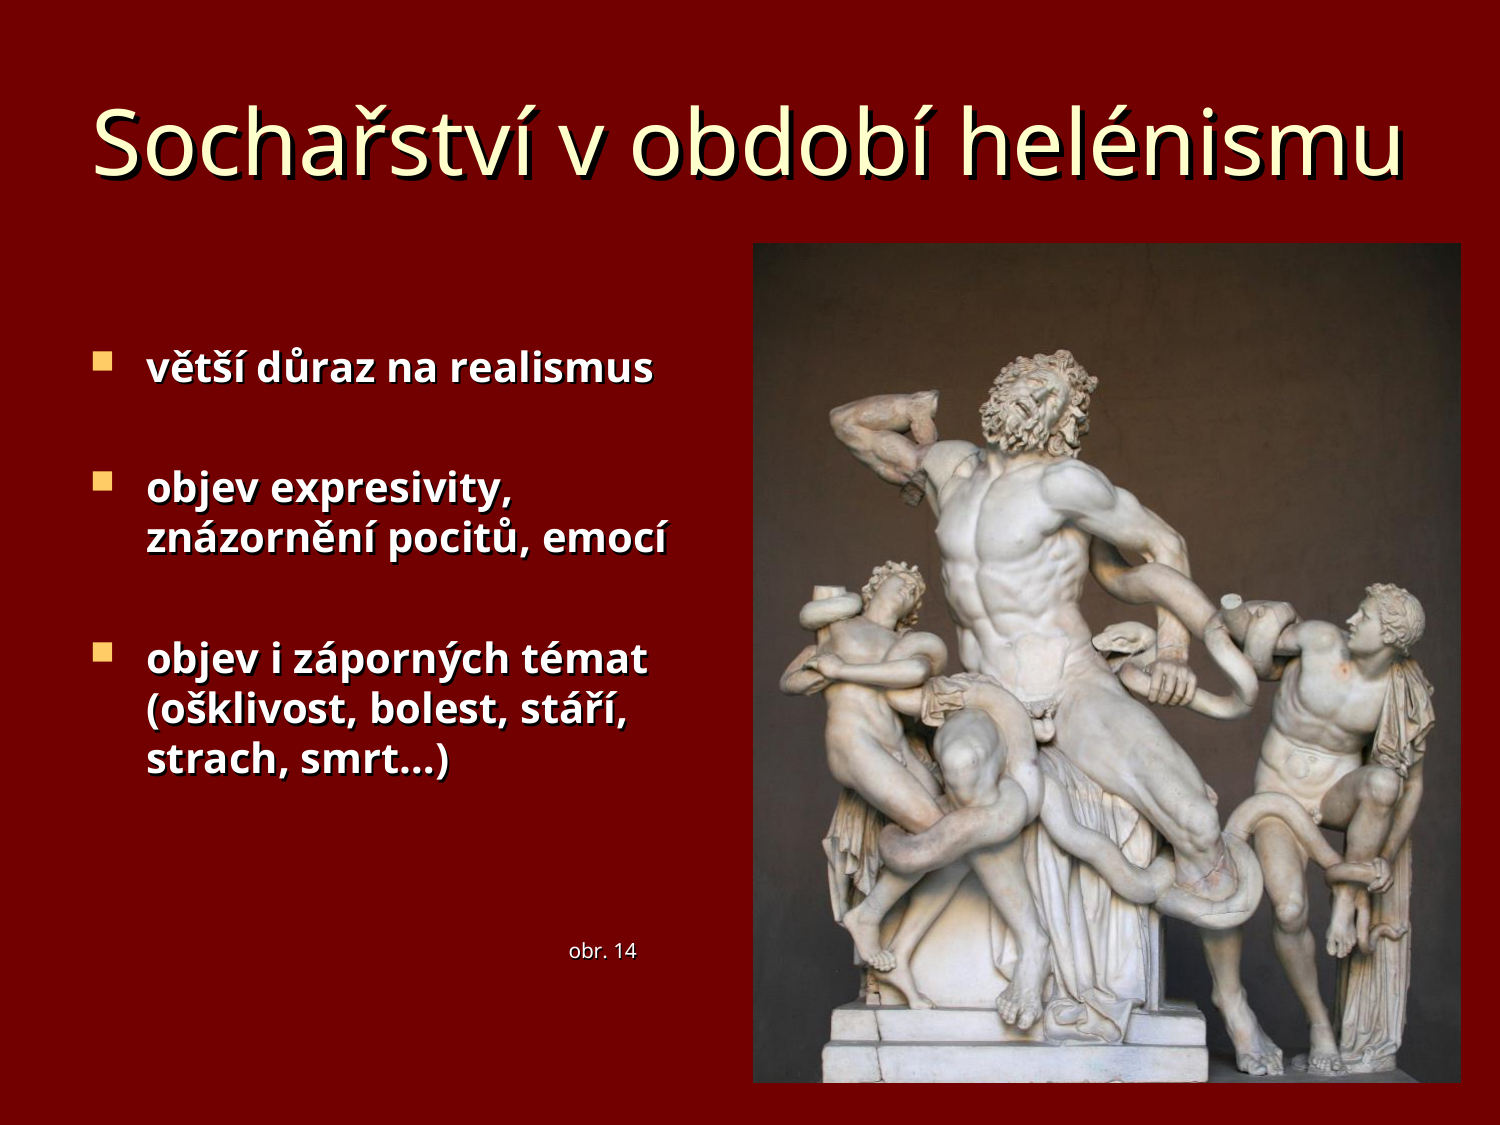

# Sochařství v období helénismu
větší důraz na realismus
objev expresivity, znázornění pocitů, emocí
objev i záporných témat (ošklivost, bolest, stáří, strach, smrt…)
 obr. 14